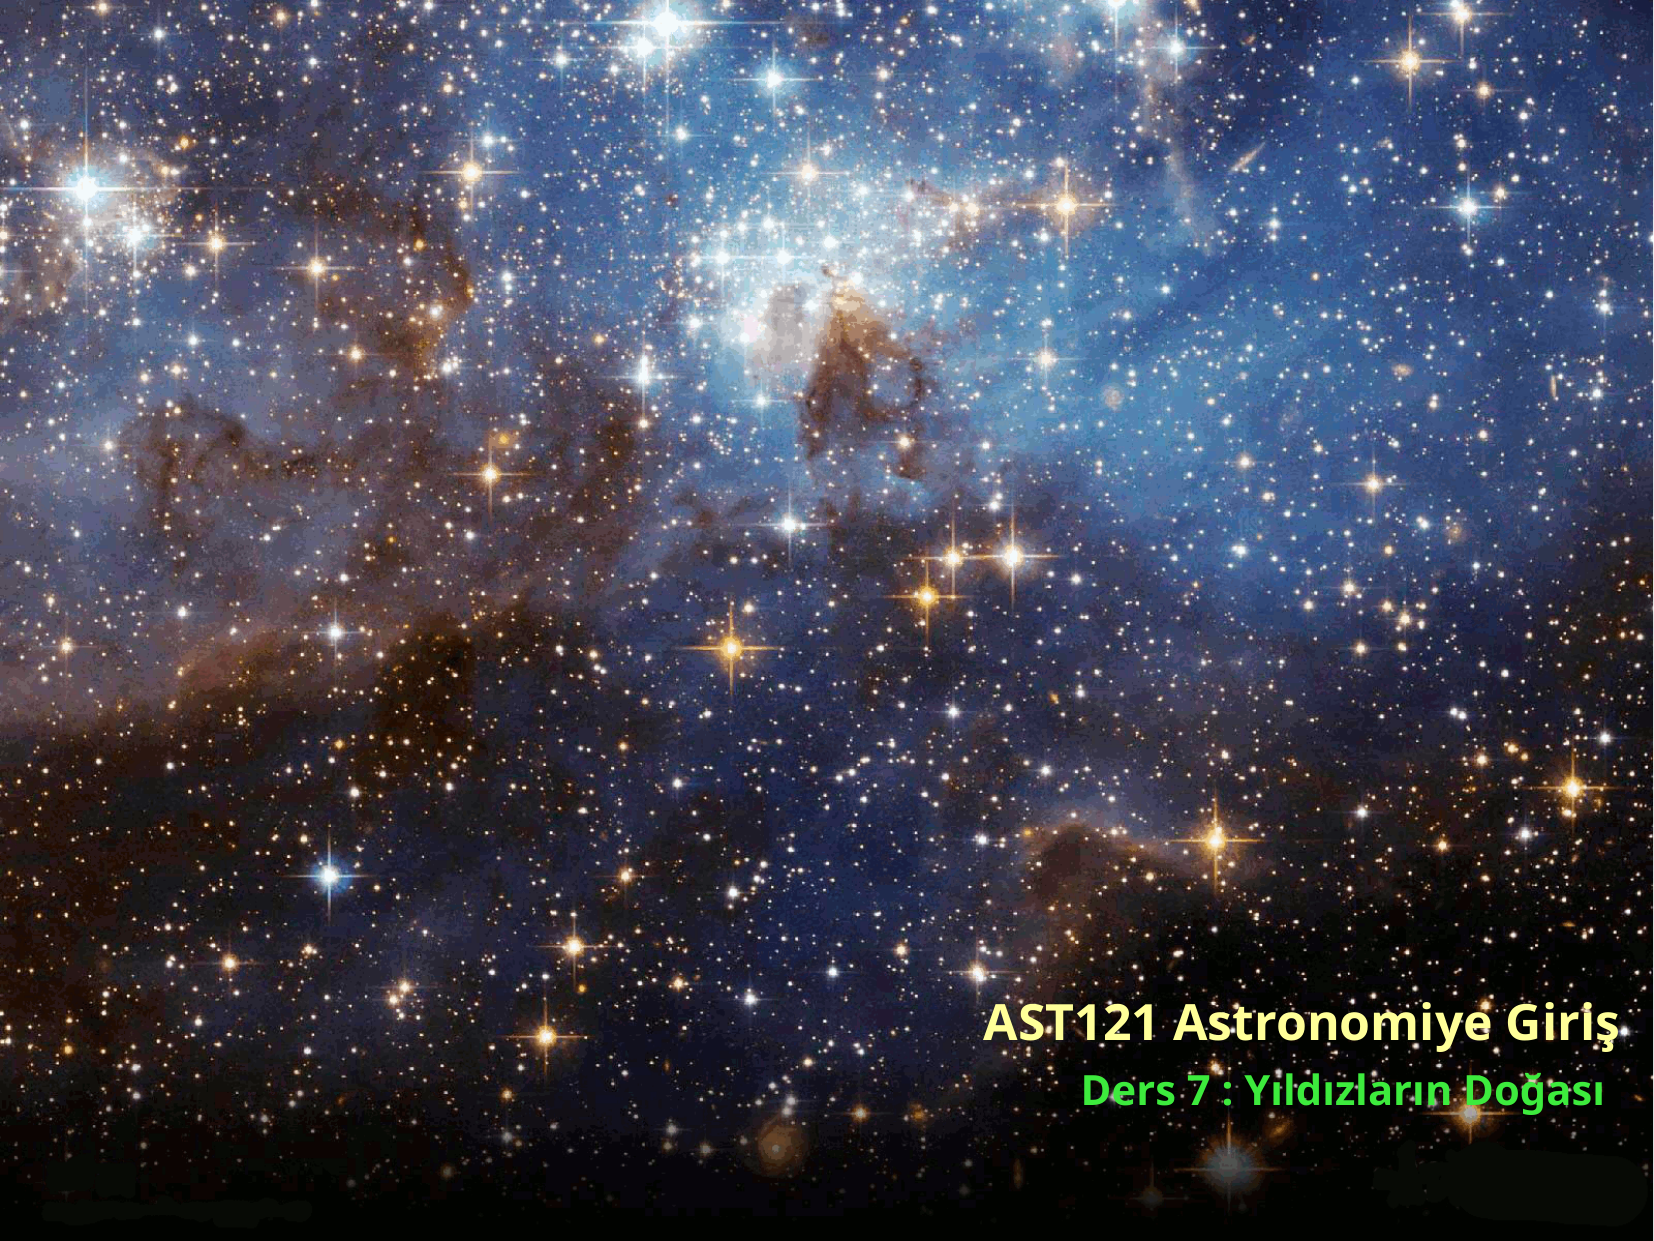

# AST121 Astronomiye Giriş
Ders 7 : Yıldızların Doğası